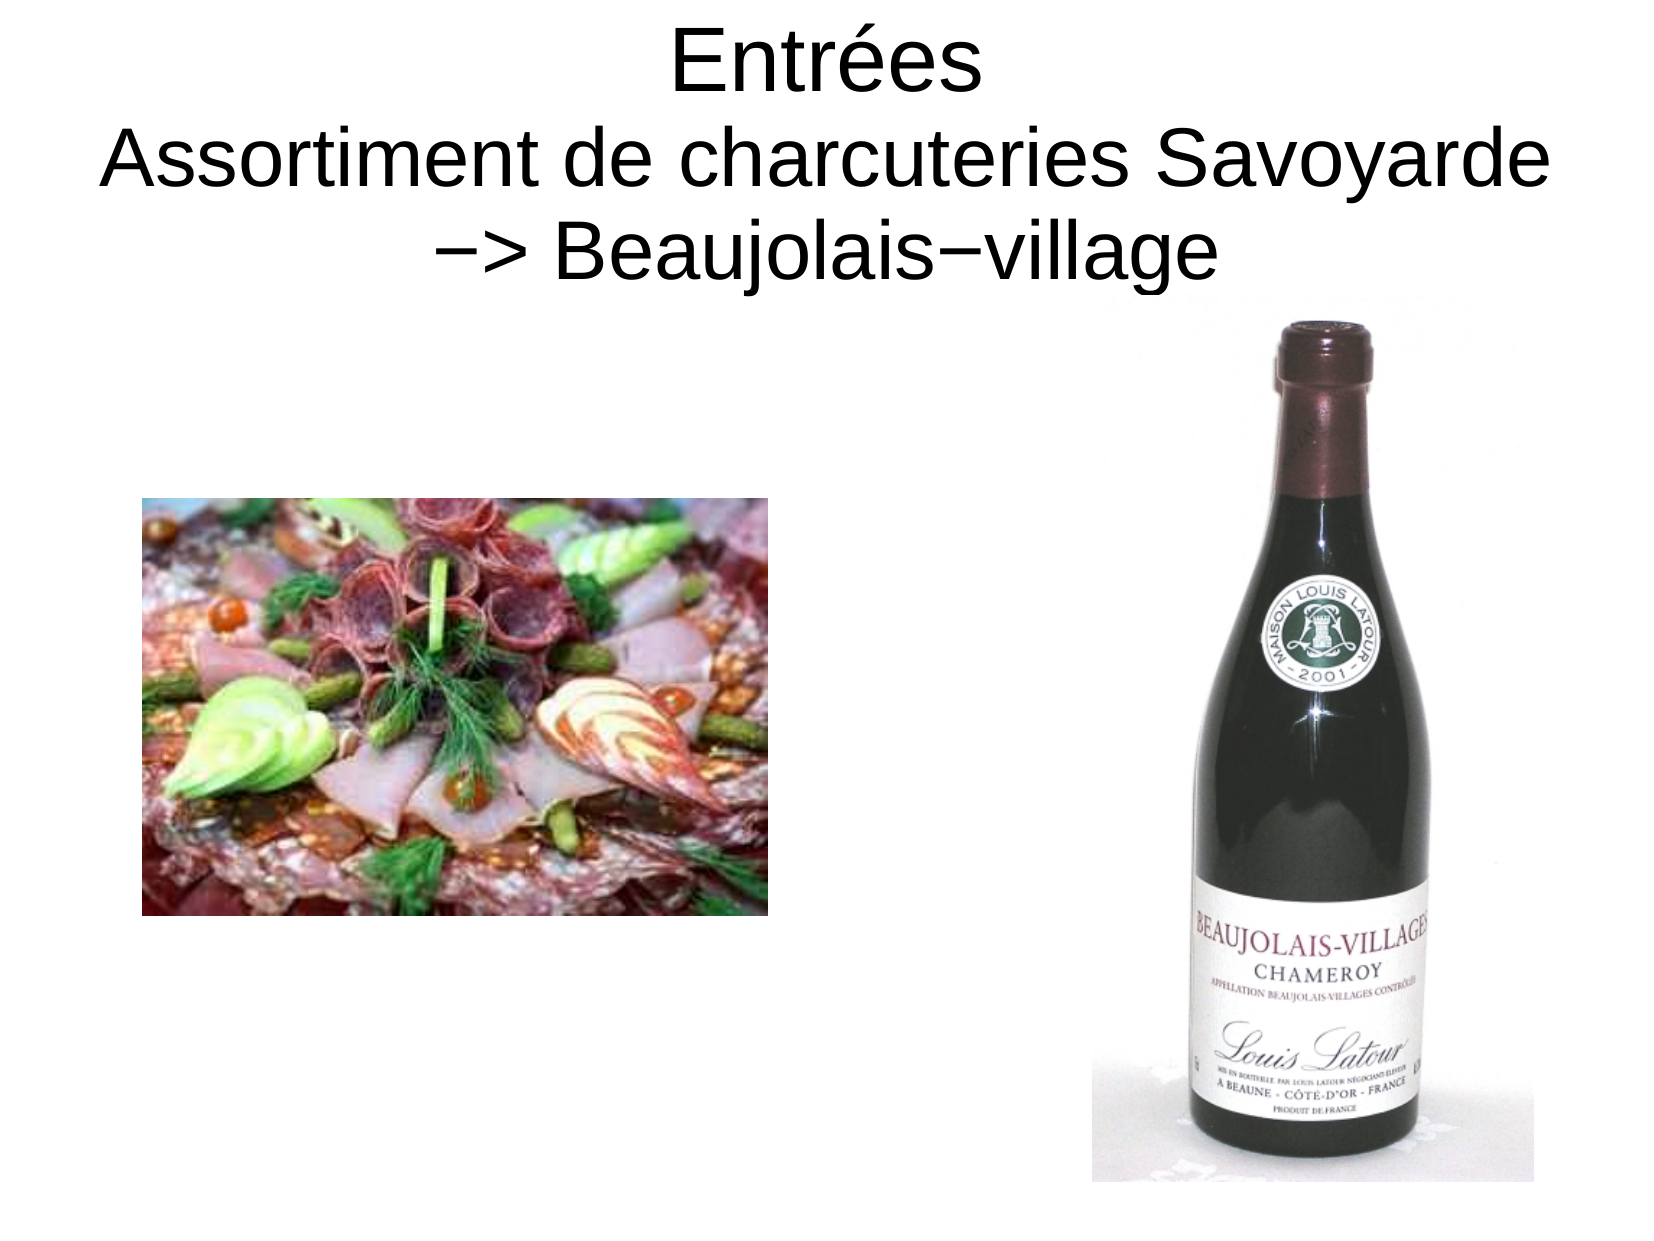

# Entrées Assortiment de charcuteries Savoyarde −> Beaujolais−village